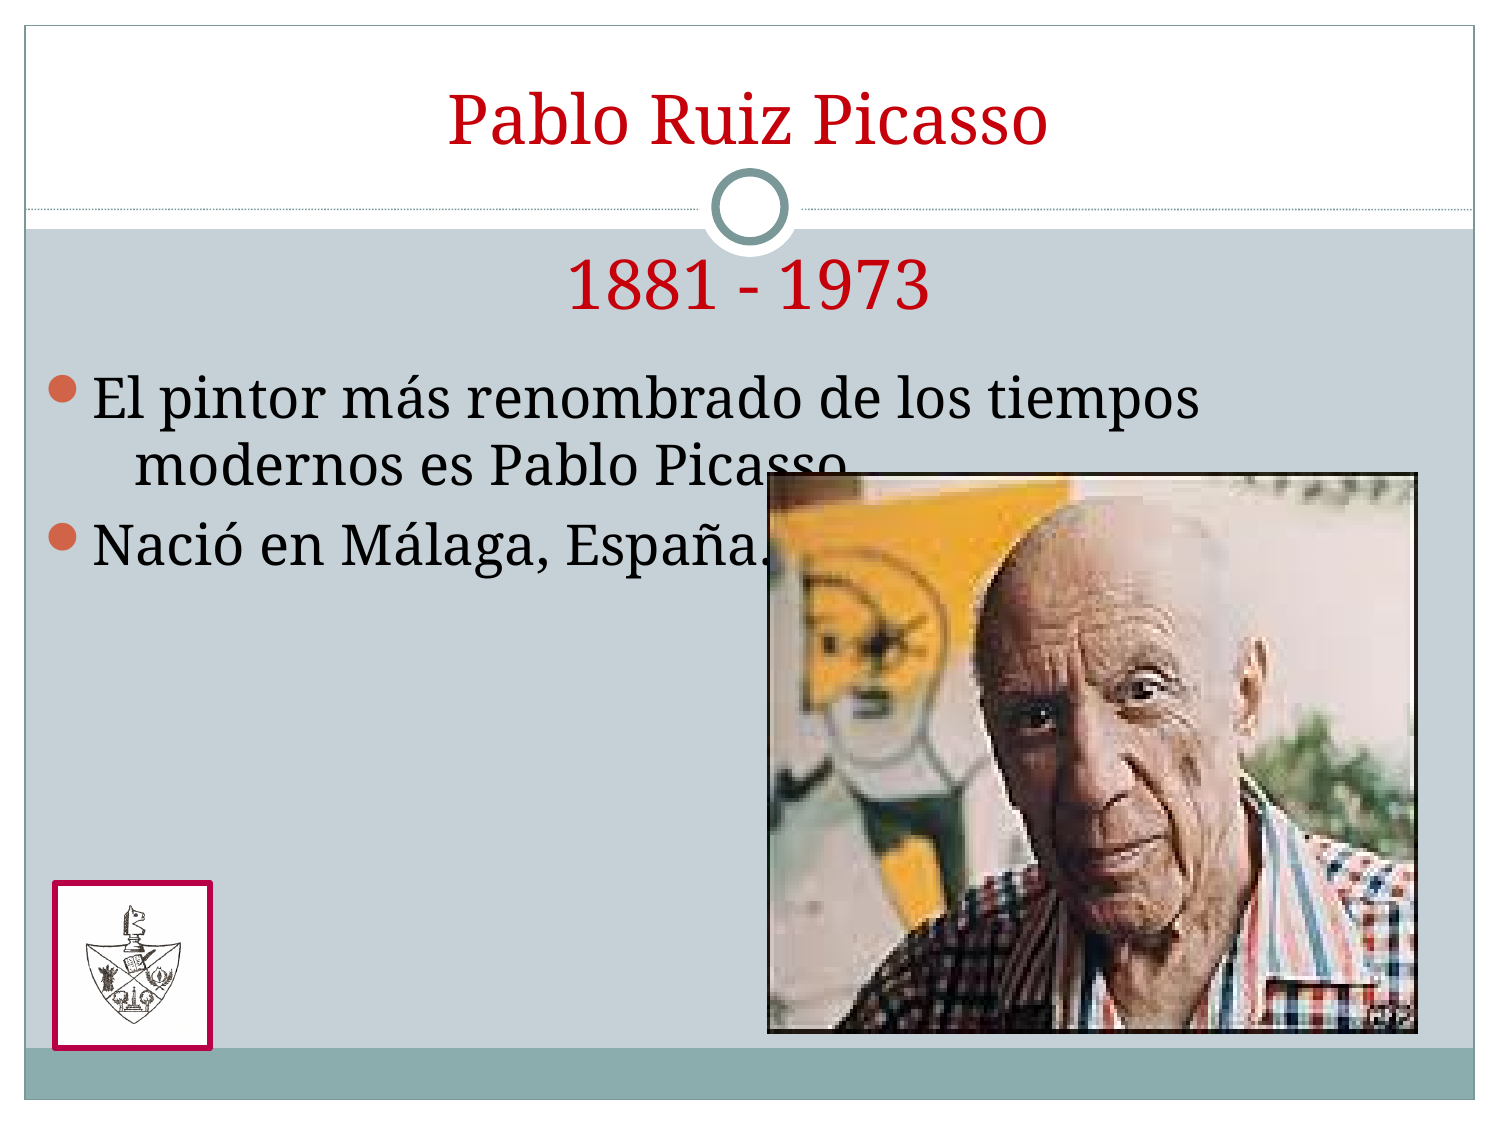

# Pablo Ruiz Picasso 1881 - 1973
El pintor más renombrado de los tiempos modernos es Pablo Picasso.
Nació en Málaga, España.